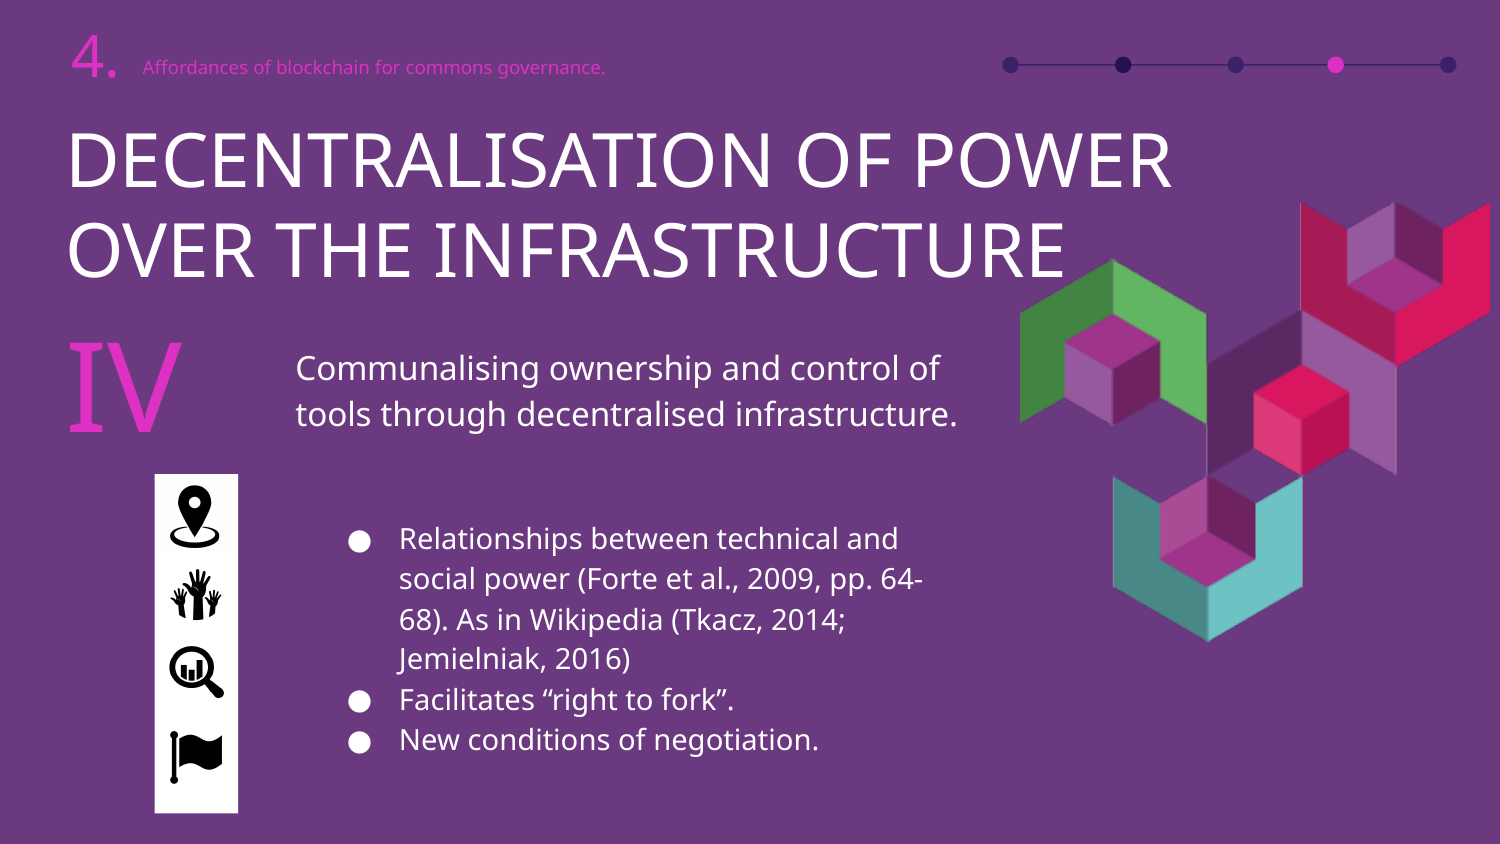

4.
Affordances of blockchain for commons governance.
DECENTRALISATION OF POWER OVER THE INFRASTRUCTURE
IV
# Communalising ownership and control of tools through decentralised infrastructure.
Relationships between technical and social power (Forte et al., 2009, pp. 64-68). As in Wikipedia (Tkacz, 2014; Jemielniak, 2016)
Facilitates “right to fork”.
New conditions of negotiation.